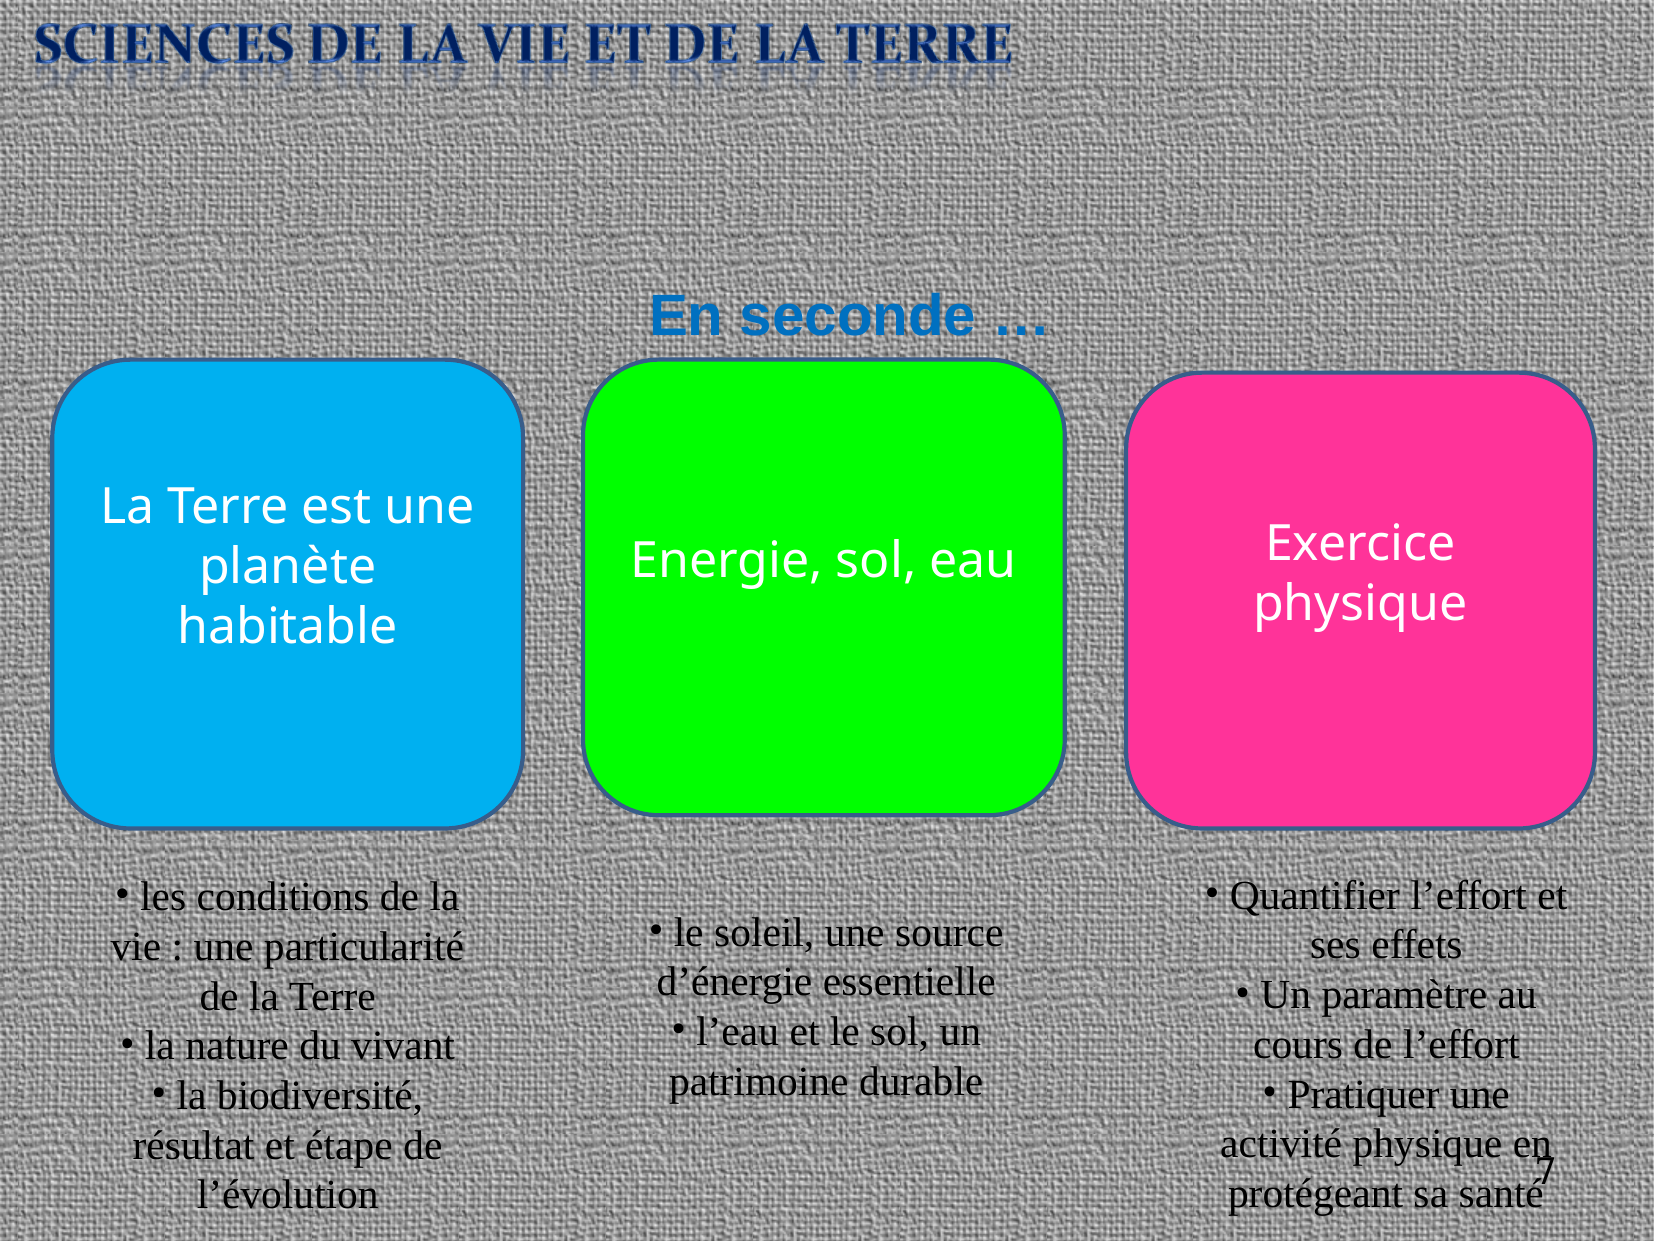

En seconde …
La Terre est une planète habitable
Energie, sol, eau
Exercice physique
 Quantifier l’effort et ses effets
 Un paramètre au cours de l’effort
 Pratiquer une activité physique en protégeant sa santé
 les conditions de la vie : une particularité de la Terre
 la nature du vivant
 la biodiversité, résultat et étape de l’évolution
 le soleil, une source d’énergie essentielle
 l’eau et le sol, un patrimoine durable
7